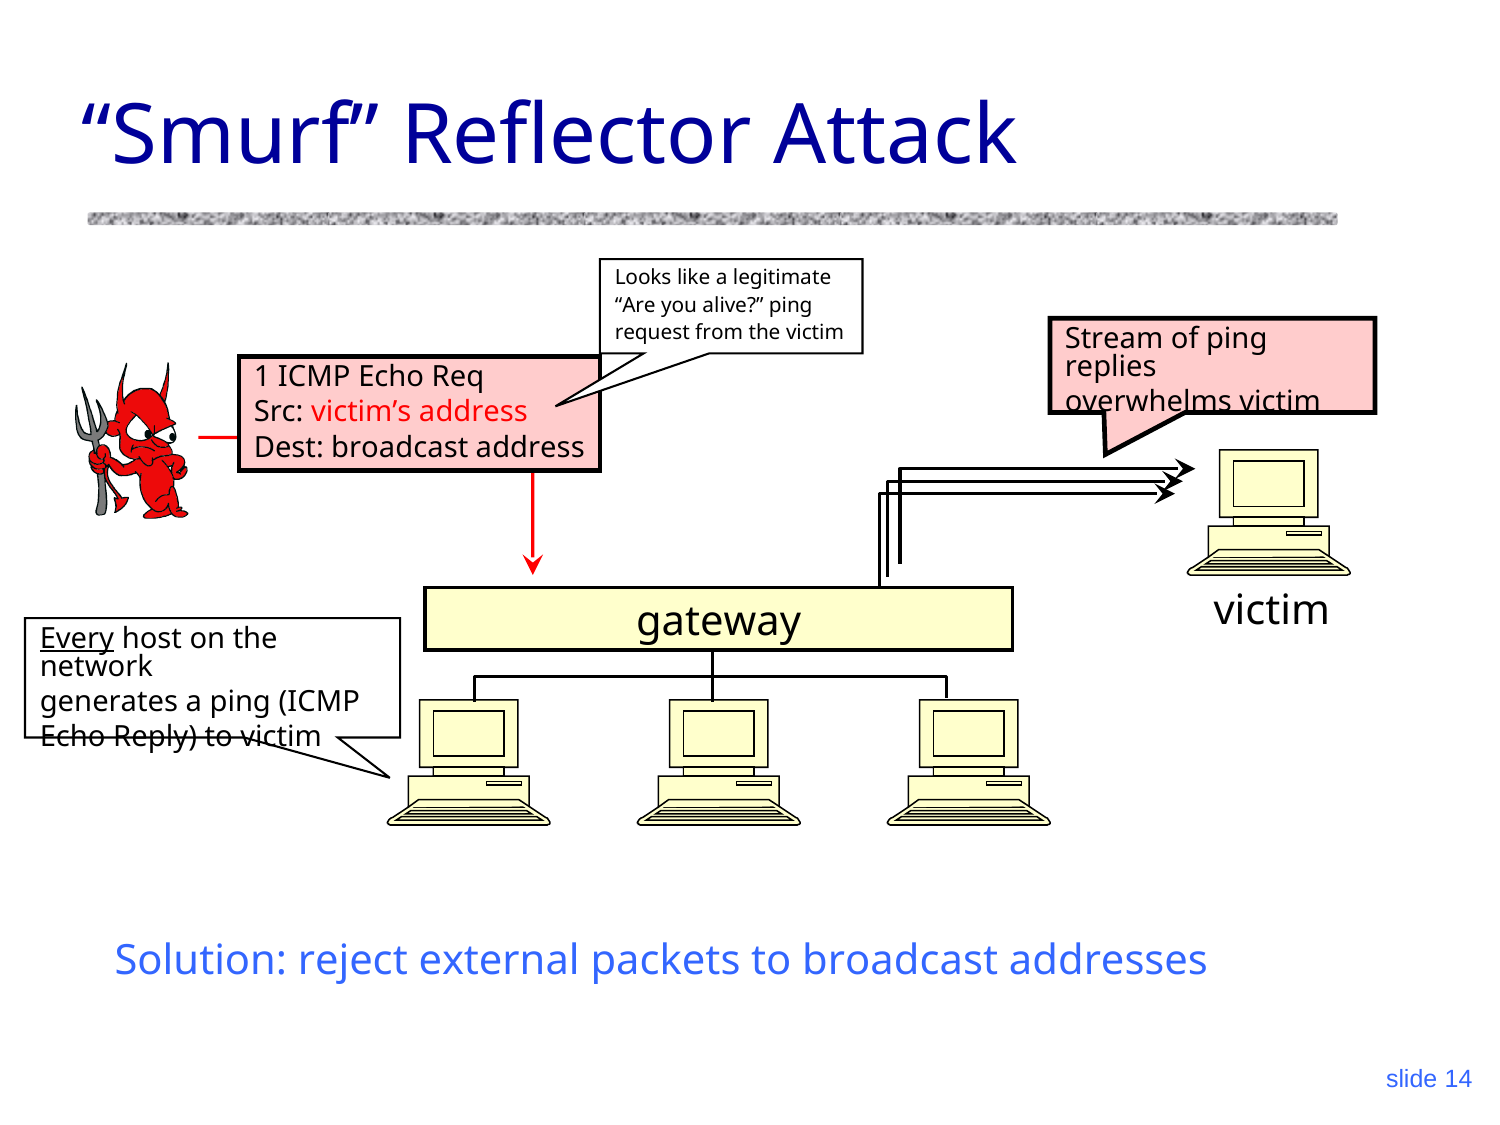

# “Smurf” Reflector Attack
Looks like a legitimate
“Are you alive?” ping
request from the victim
Stream of ping replies
overwhelms victim
1 ICMP Echo Req
Src: victim’s address
Dest: broadcast address
victim
gateway
Every host on the network
generates a ping (ICMP
Echo Reply) to victim
Solution: reject external packets to broadcast addresses
slide